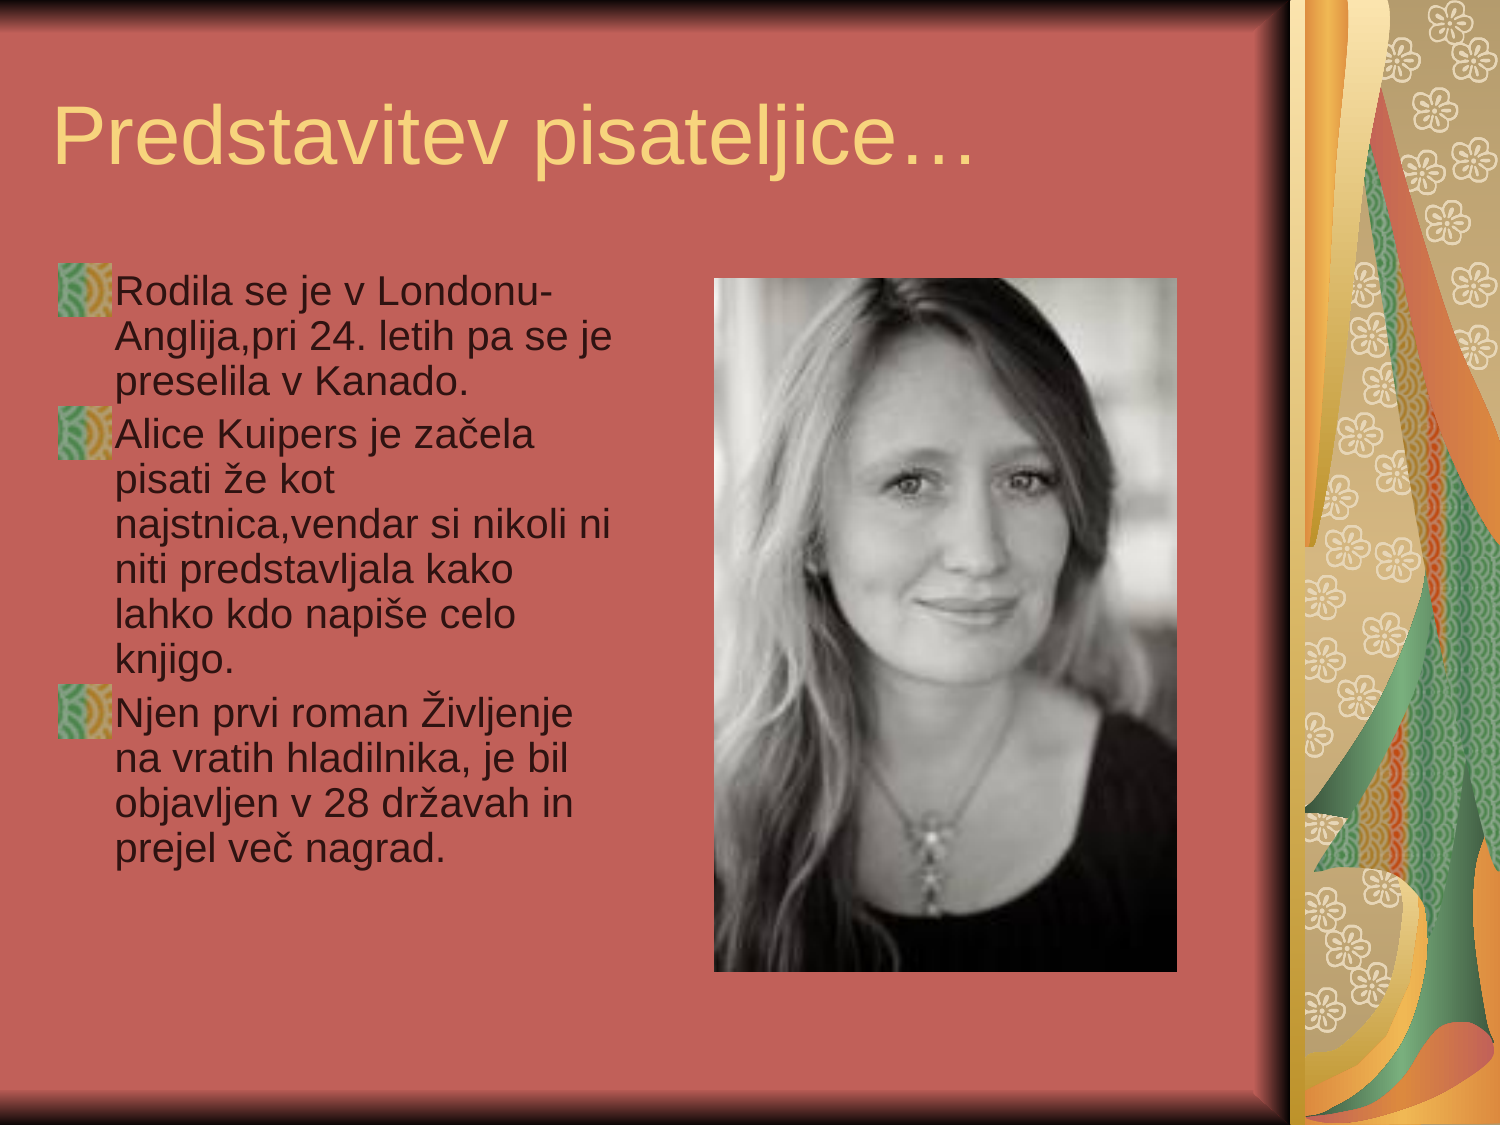

# Predstavitev pisateljice…
Rodila se je v Londonu-Anglija,pri 24. letih pa se je preselila v Kanado.
Alice Kuipers je začela pisati že kot najstnica,vendar si nikoli ni niti predstavljala kako lahko kdo napiše celo knjigo.
Njen prvi roman Življenje na vratih hladilnika, je bil objavljen v 28 državah in prejel več nagrad.